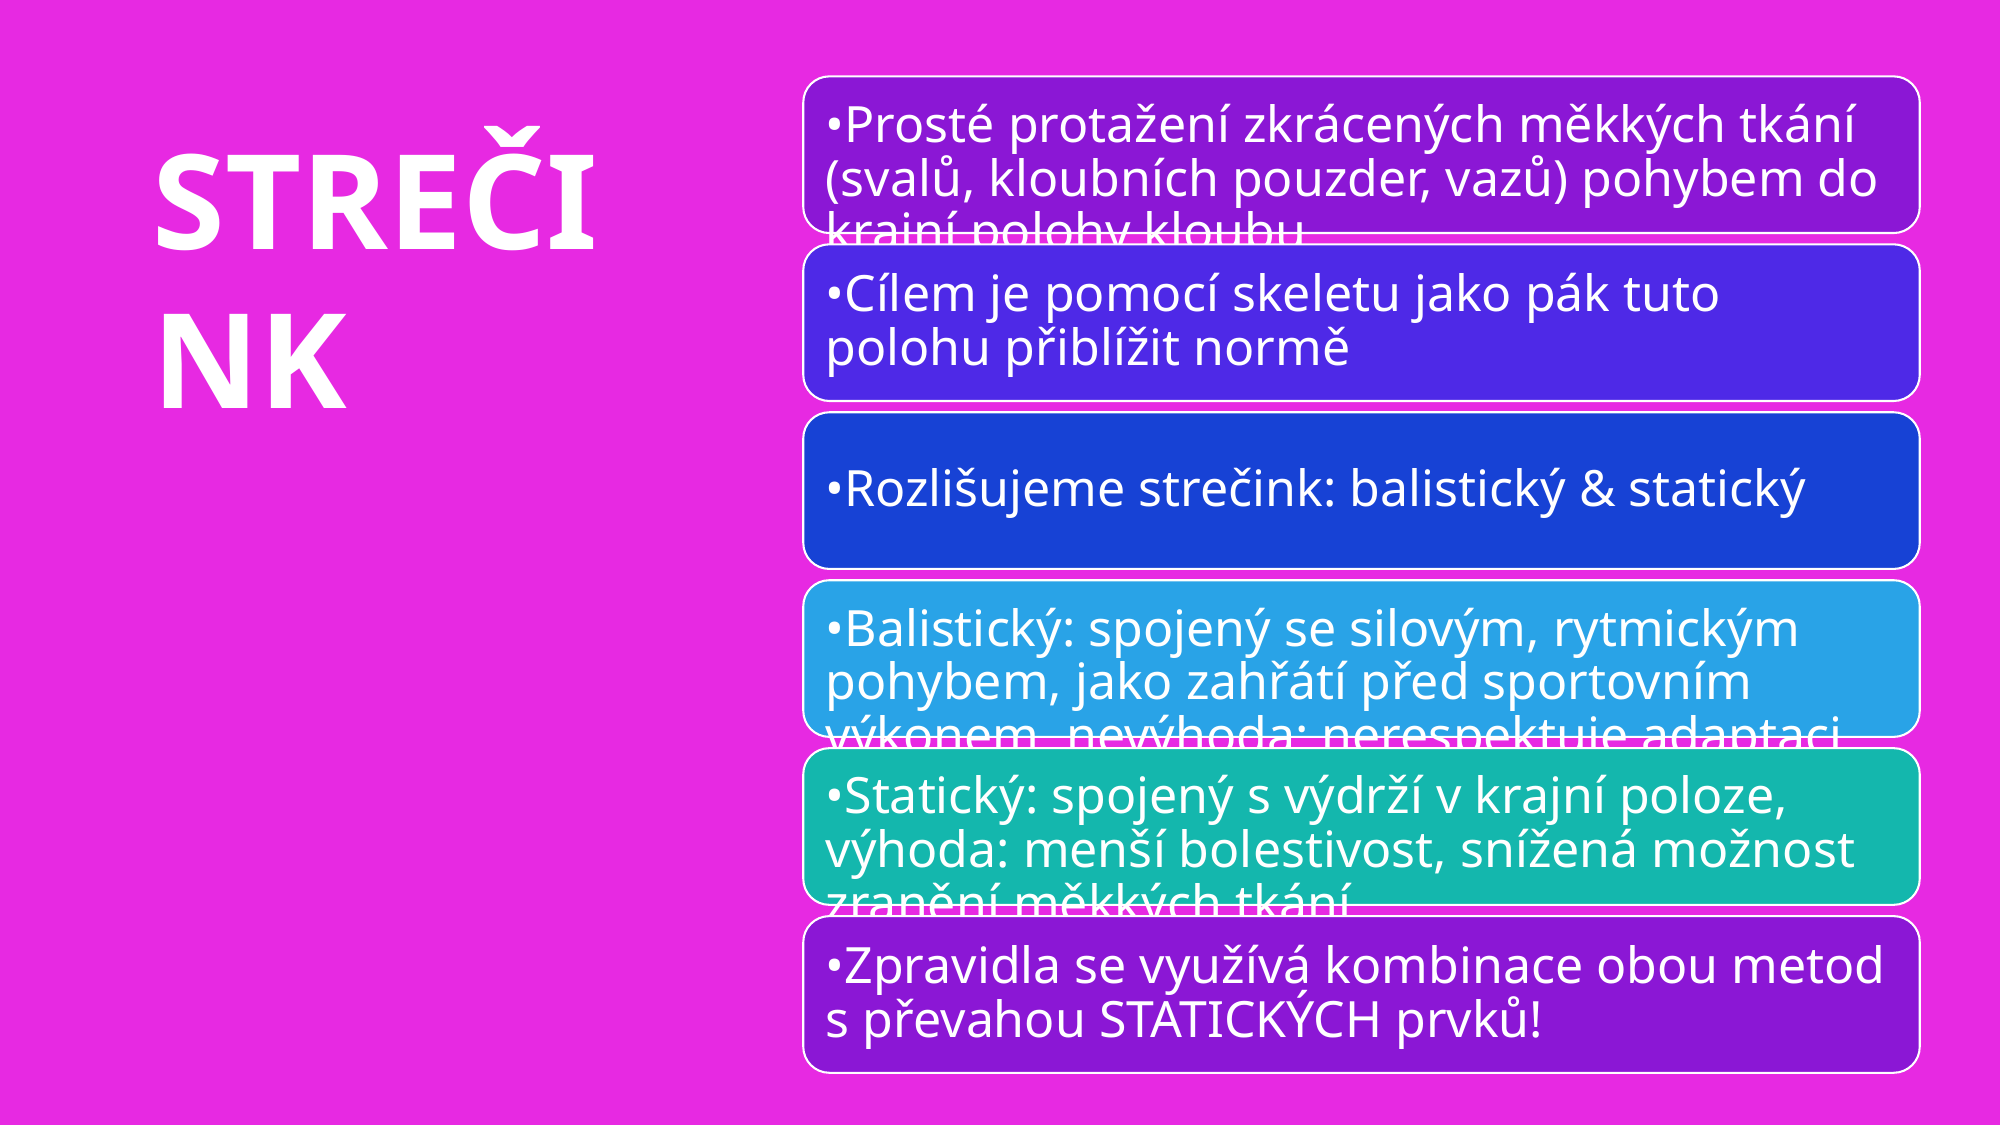

•Prosté protažení zkrácených měkkých tkání (svalů, kloubních pouzder, vazů) pohybem do krajní polohy kloubu
•Cílem je pomocí skeletu jako pák tuto polohu přiblížit normě
•Rozlišujeme strečink: balistický & statický
•Balistický: spojený se silovým, rytmickým pohybem, jako zahřátí před sportovním výkonem, nevýhoda: nerespektuje adaptaci měkkých tkání (příliš rychlý pohyb)
•Statický: spojený s výdrží v krajní poloze, výhoda: menší bolestivost, snížená možnost zranění měkkých tkání
•Zpravidla se využívá kombinace obou metod s převahou STATICKÝCH prvků!
# STREČINK